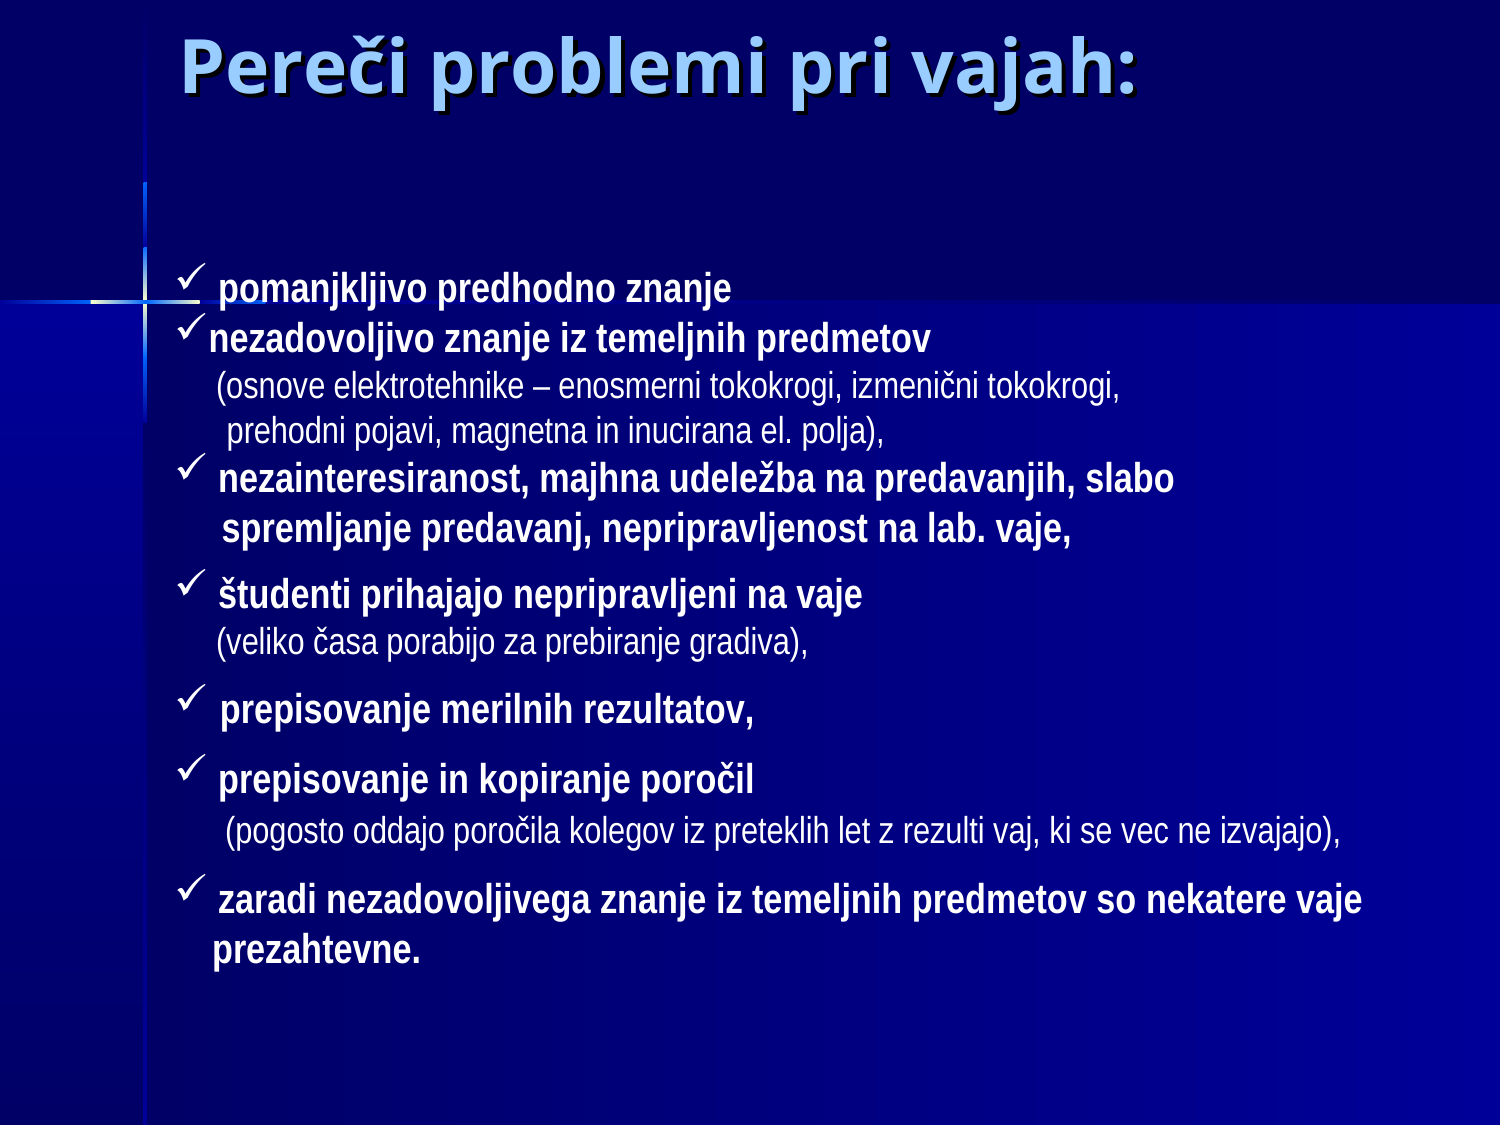

# Pereči problemi pri vajah:
 pomanjkljivo predhodno znanje
nezadovoljivo znanje iz temeljnih predmetov
 (osnove elektrotehnike – enosmerni tokokrogi, izmenični tokokrogi,
 prehodni pojavi, magnetna in inucirana el. polja),
 nezainteresiranost, majhna udeležba na predavanjih, slabo
 spremljanje predavanj, nepripravljenost na lab. vaje,
 študenti prihajajo nepripravljeni na vaje
 (veliko časa porabijo za prebiranje gradiva),
 prepisovanje merilnih rezultatov,
 prepisovanje in kopiranje poročil
 (pogosto oddajo poročila kolegov iz preteklih let z rezulti vaj, ki se vec ne izvajajo),
 zaradi nezadovoljivega znanje iz temeljnih predmetov so nekatere vaje
 prezahtevne.